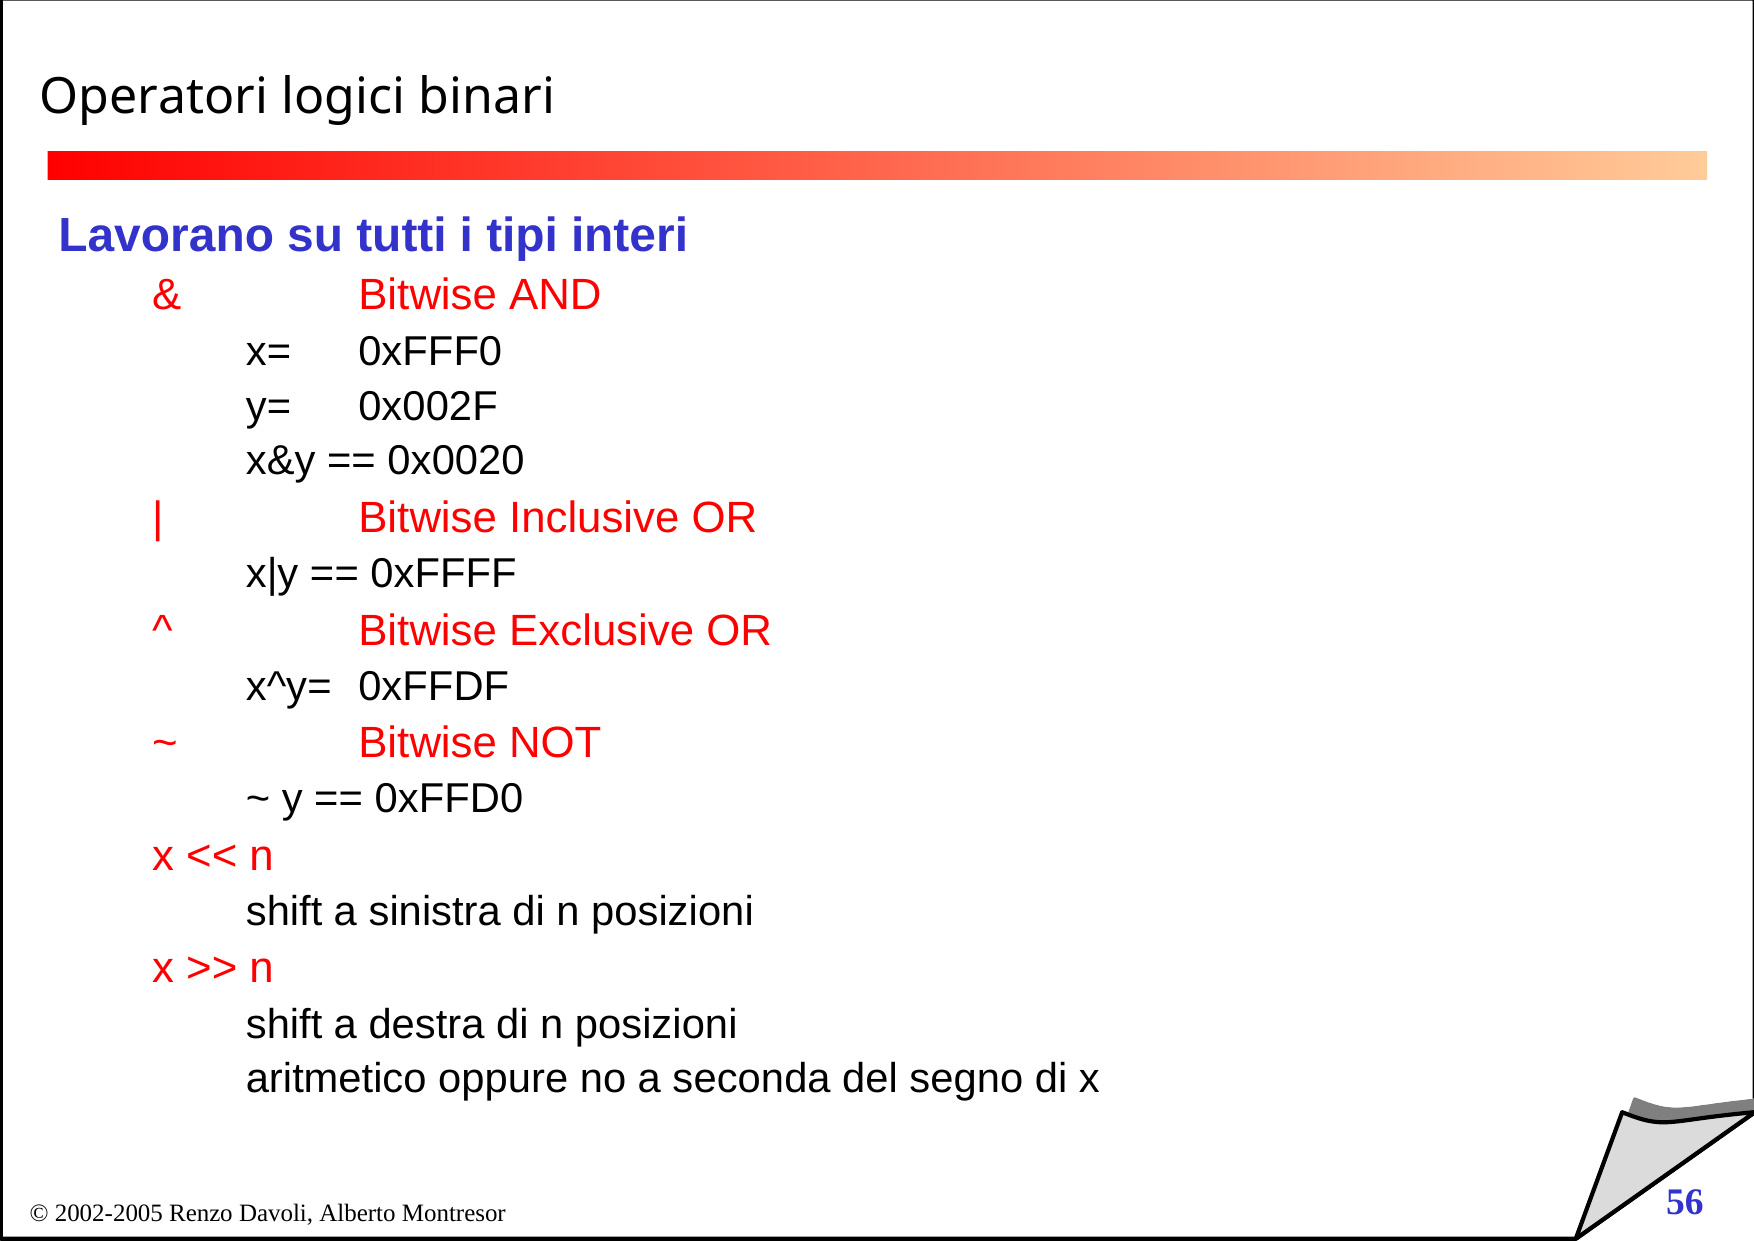

# Operatori logici binari
Lavorano su tutti i tipi interi
& 	Bitwise AND
x=	0xFFF0
y=	0x002F
x&y == 0x0020
| 	Bitwise Inclusive OR
x|y == 0xFFFF
^ 	Bitwise Exclusive OR
x^y=	0xFFDF
~ 	Bitwise NOT
~ y == 0xFFD0
x << n
shift a sinistra di n posizioni
x >> n
shift a destra di n posizioni
aritmetico oppure no a seconda del segno di x